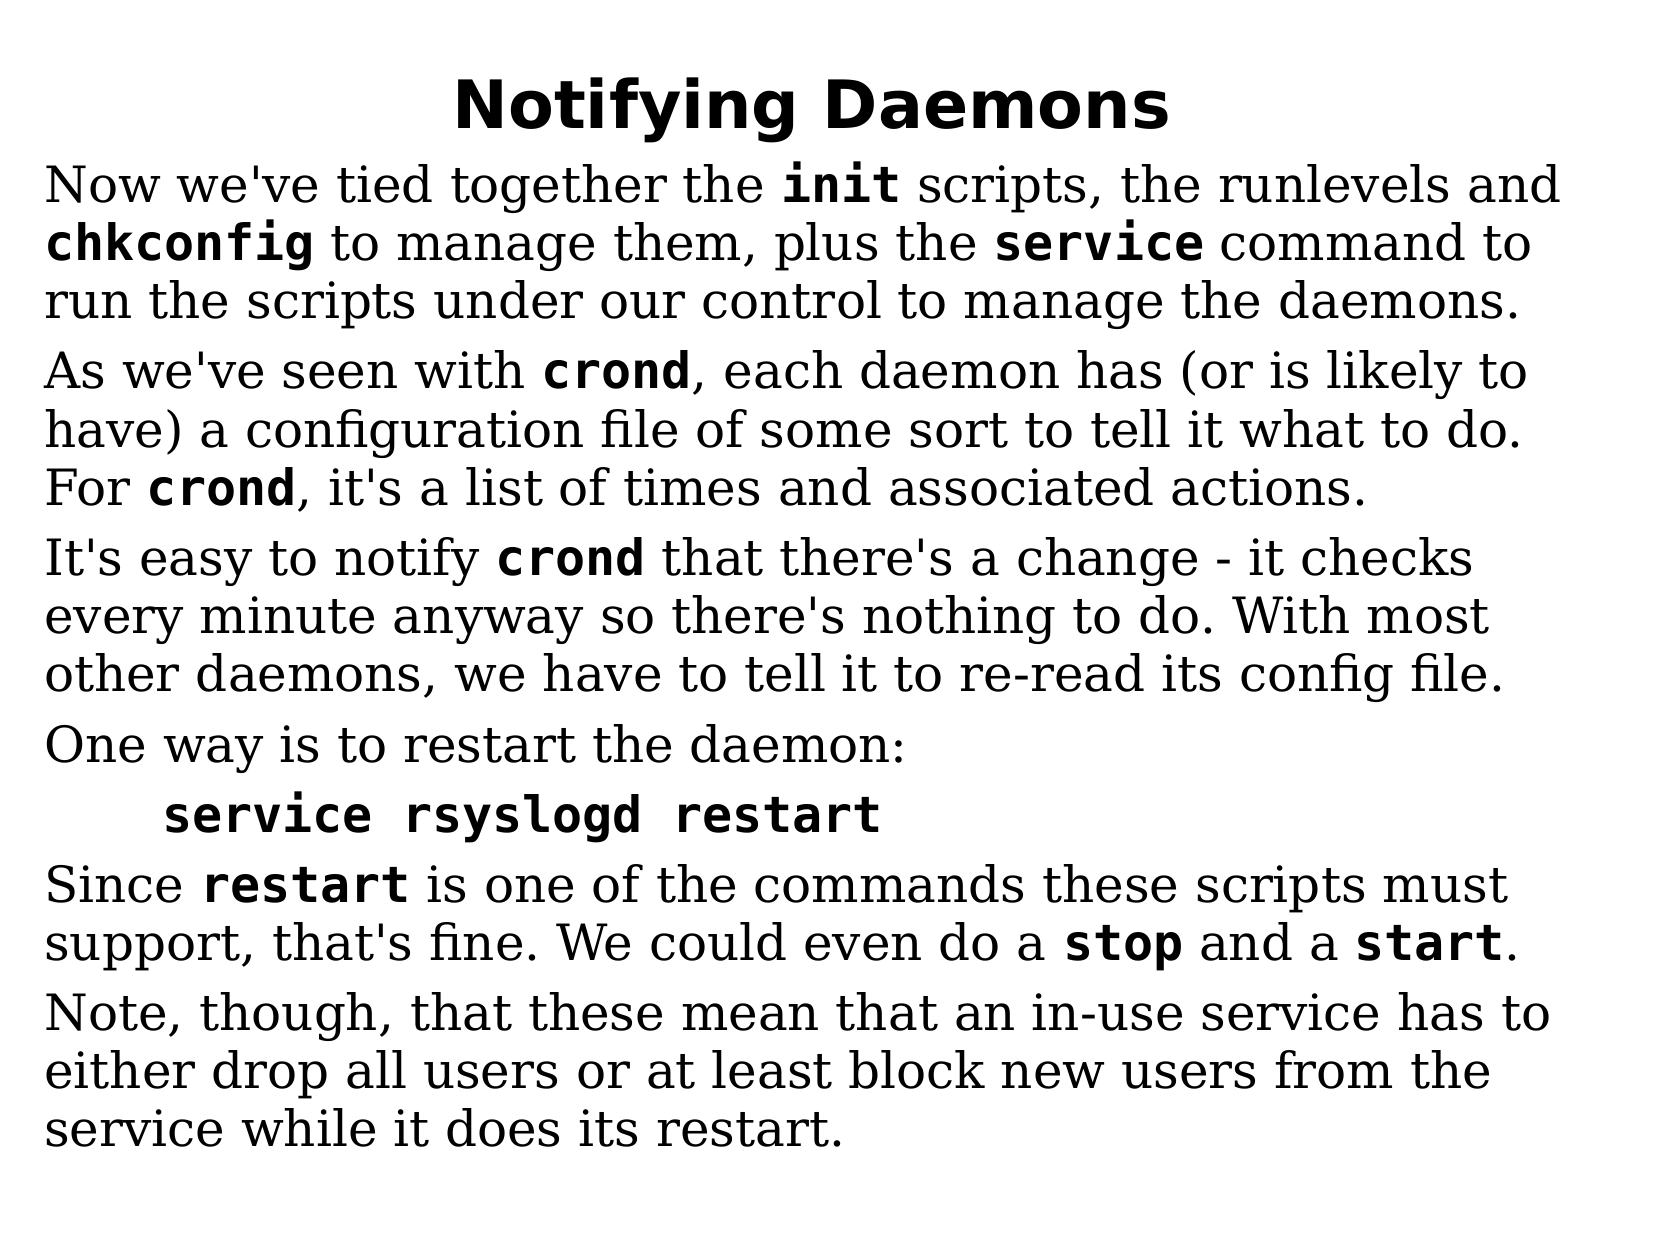

Notifying Daemons
Now we've tied together the init scripts, the runlevels and chkconfig to manage them, plus the service command to run the scripts under our control to manage the daemons.
As we've seen with crond, each daemon has (or is likely to have) a configuration file of some sort to tell it what to do. For crond, it's a list of times and associated actions.
It's easy to notify crond that there's a change - it checks every minute anyway so there's nothing to do. With most other daemons, we have to tell it to re-read its config file.
One way is to restart the daemon:
service rsyslogd restart
Since restart is one of the commands these scripts must support, that's fine. We could even do a stop and a start.
Note, though, that these mean that an in-use service has to either drop all users or at least block new users from the service while it does its restart.